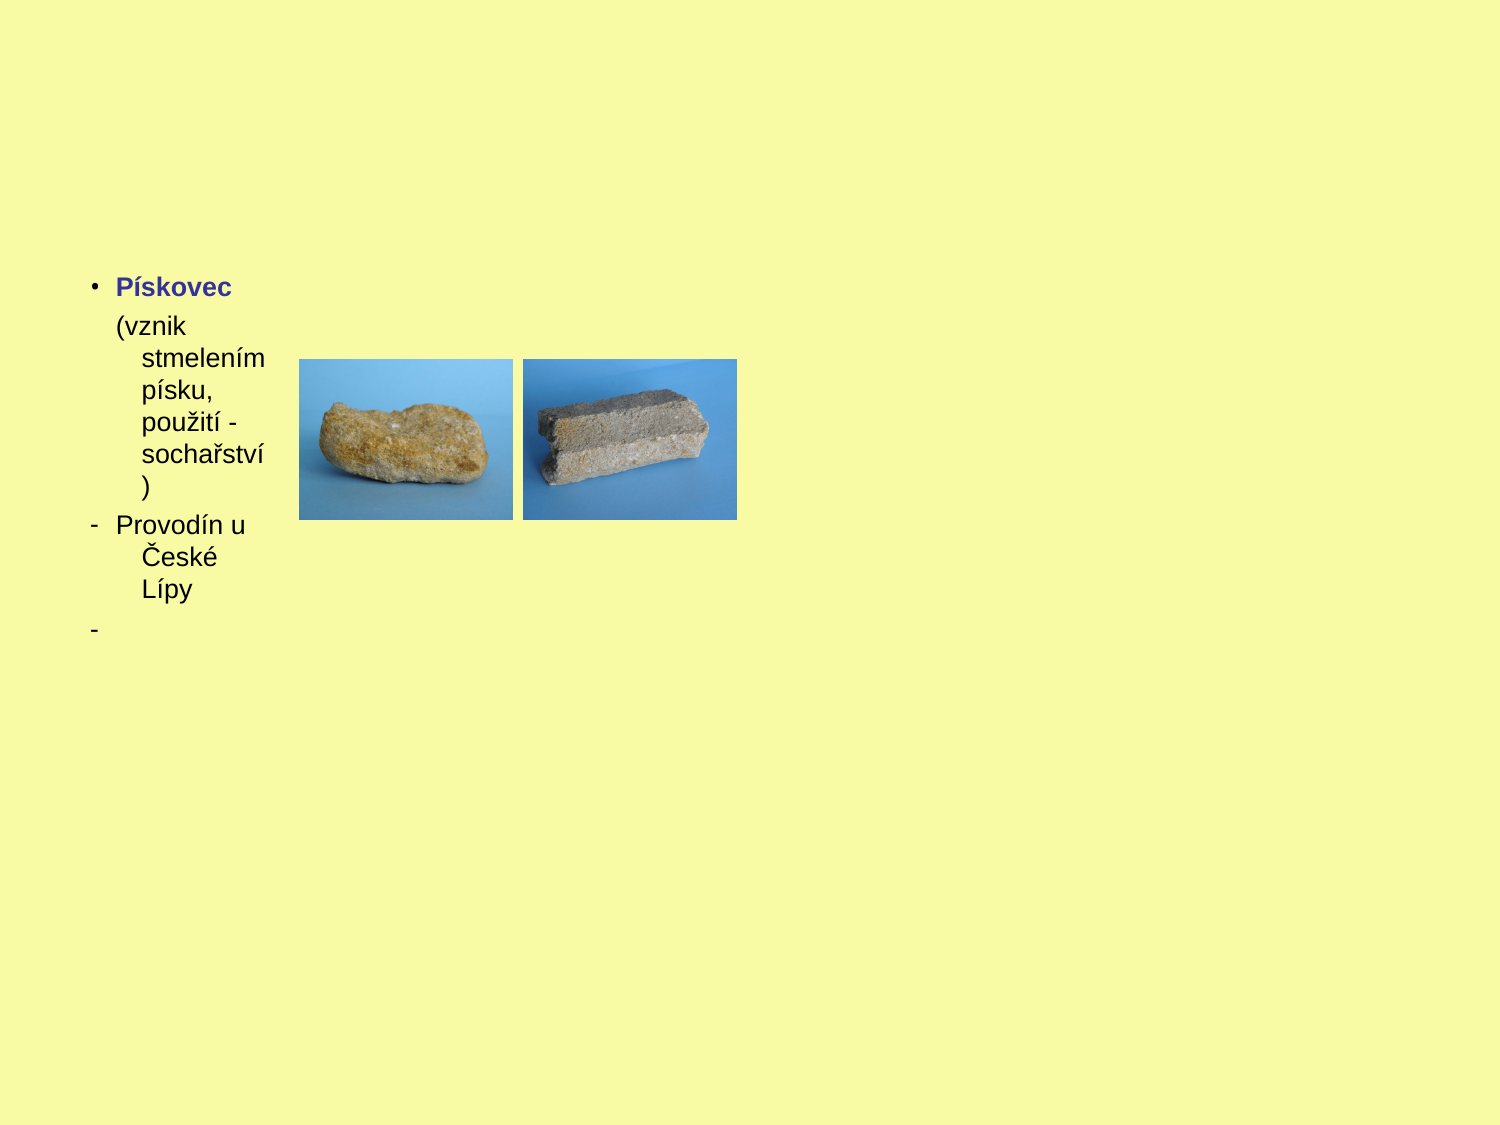

#
Pískovec
(vznik stmelením písku, použití - sochařství)
Provodín u České Lípy